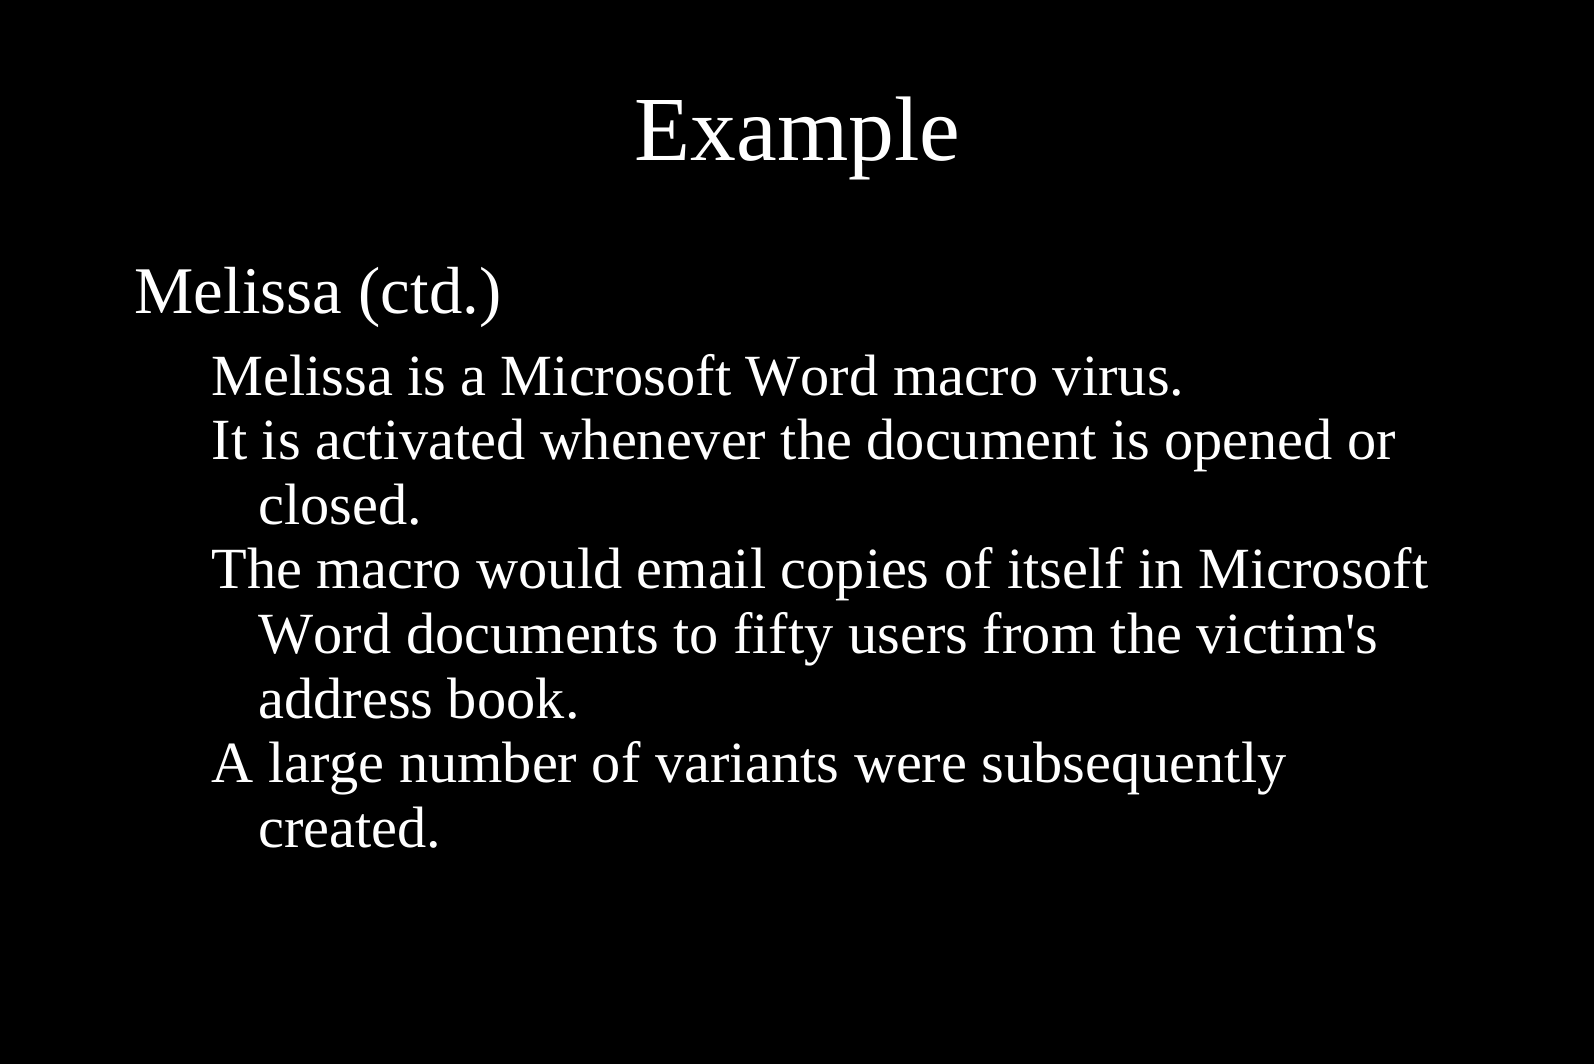

# Example
Melissa (ctd.)
Melissa is a Microsoft Word macro virus.
It is activated whenever the document is opened or closed.
The macro would email copies of itself in Microsoft Word documents to fifty users from the victim's address book.
A large number of variants were subsequently created.